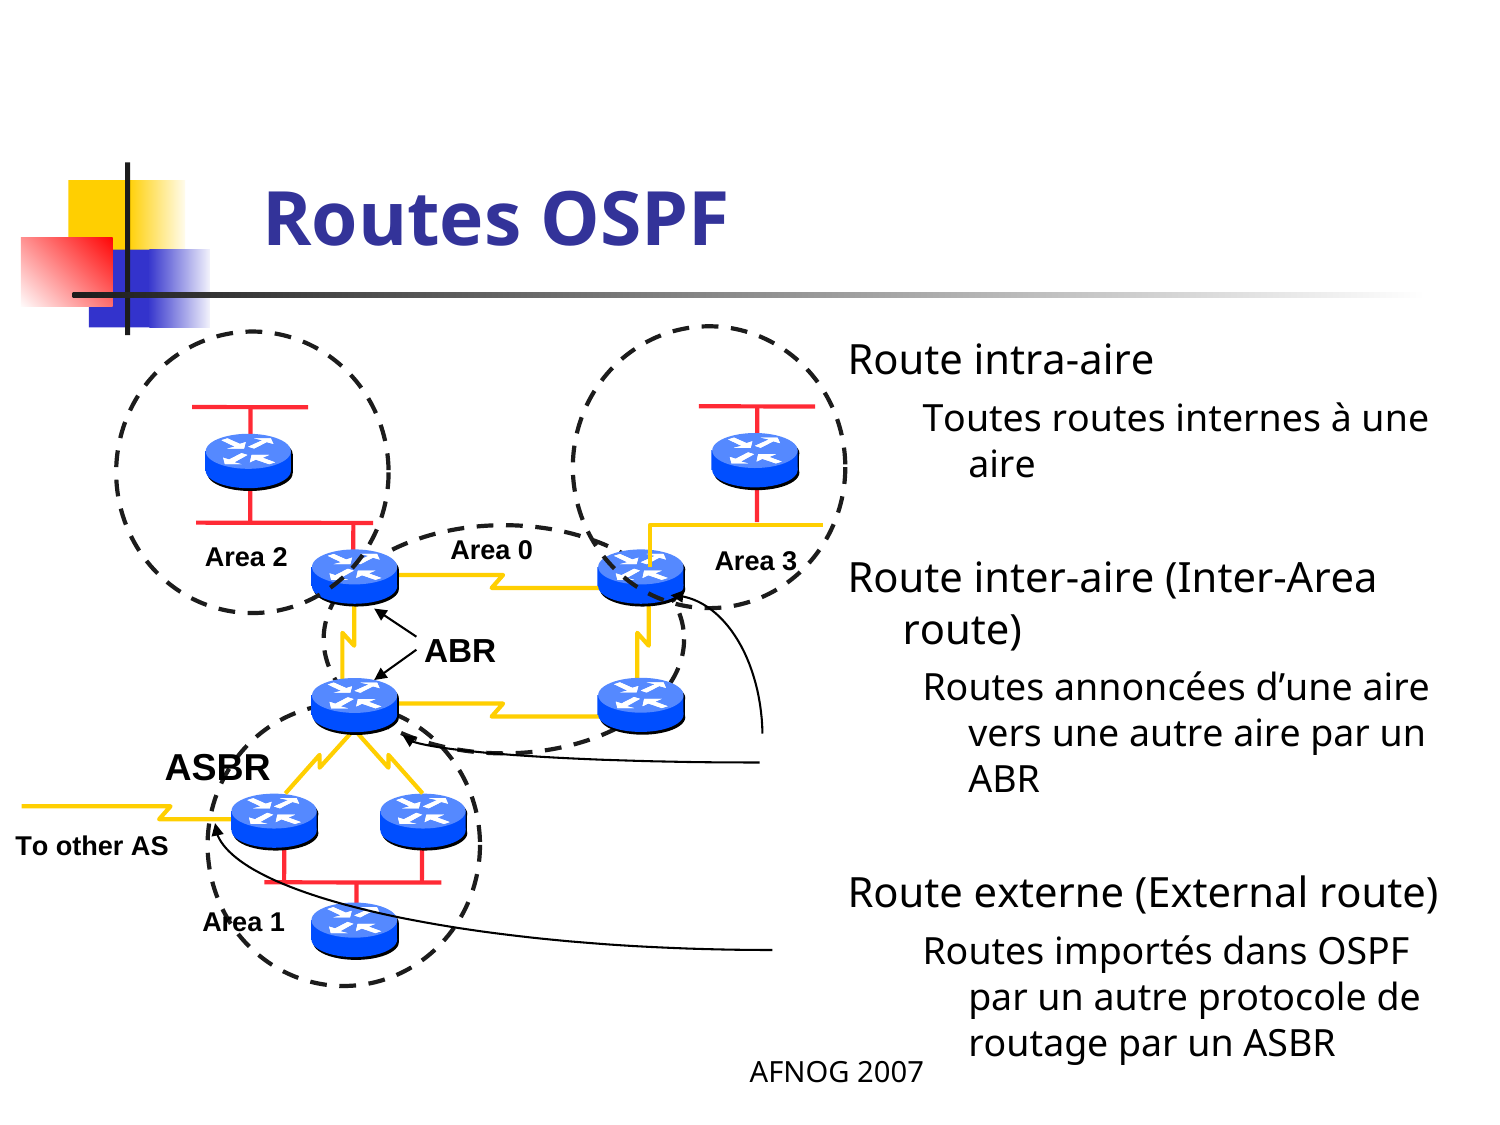

# Routes OSPF
Route intra-aire
Toutes routes internes à une aire
Route inter-aire (Inter-Area route)
Routes annoncées d’une aire vers une autre aire par un ABR
Route externe (External route)
Routes importés dans OSPF par un autre protocole de routage par un ASBR
Area 0
Area 2
Area 3
ABR
ASBR
To other AS
Area 1
AFNOG 2007